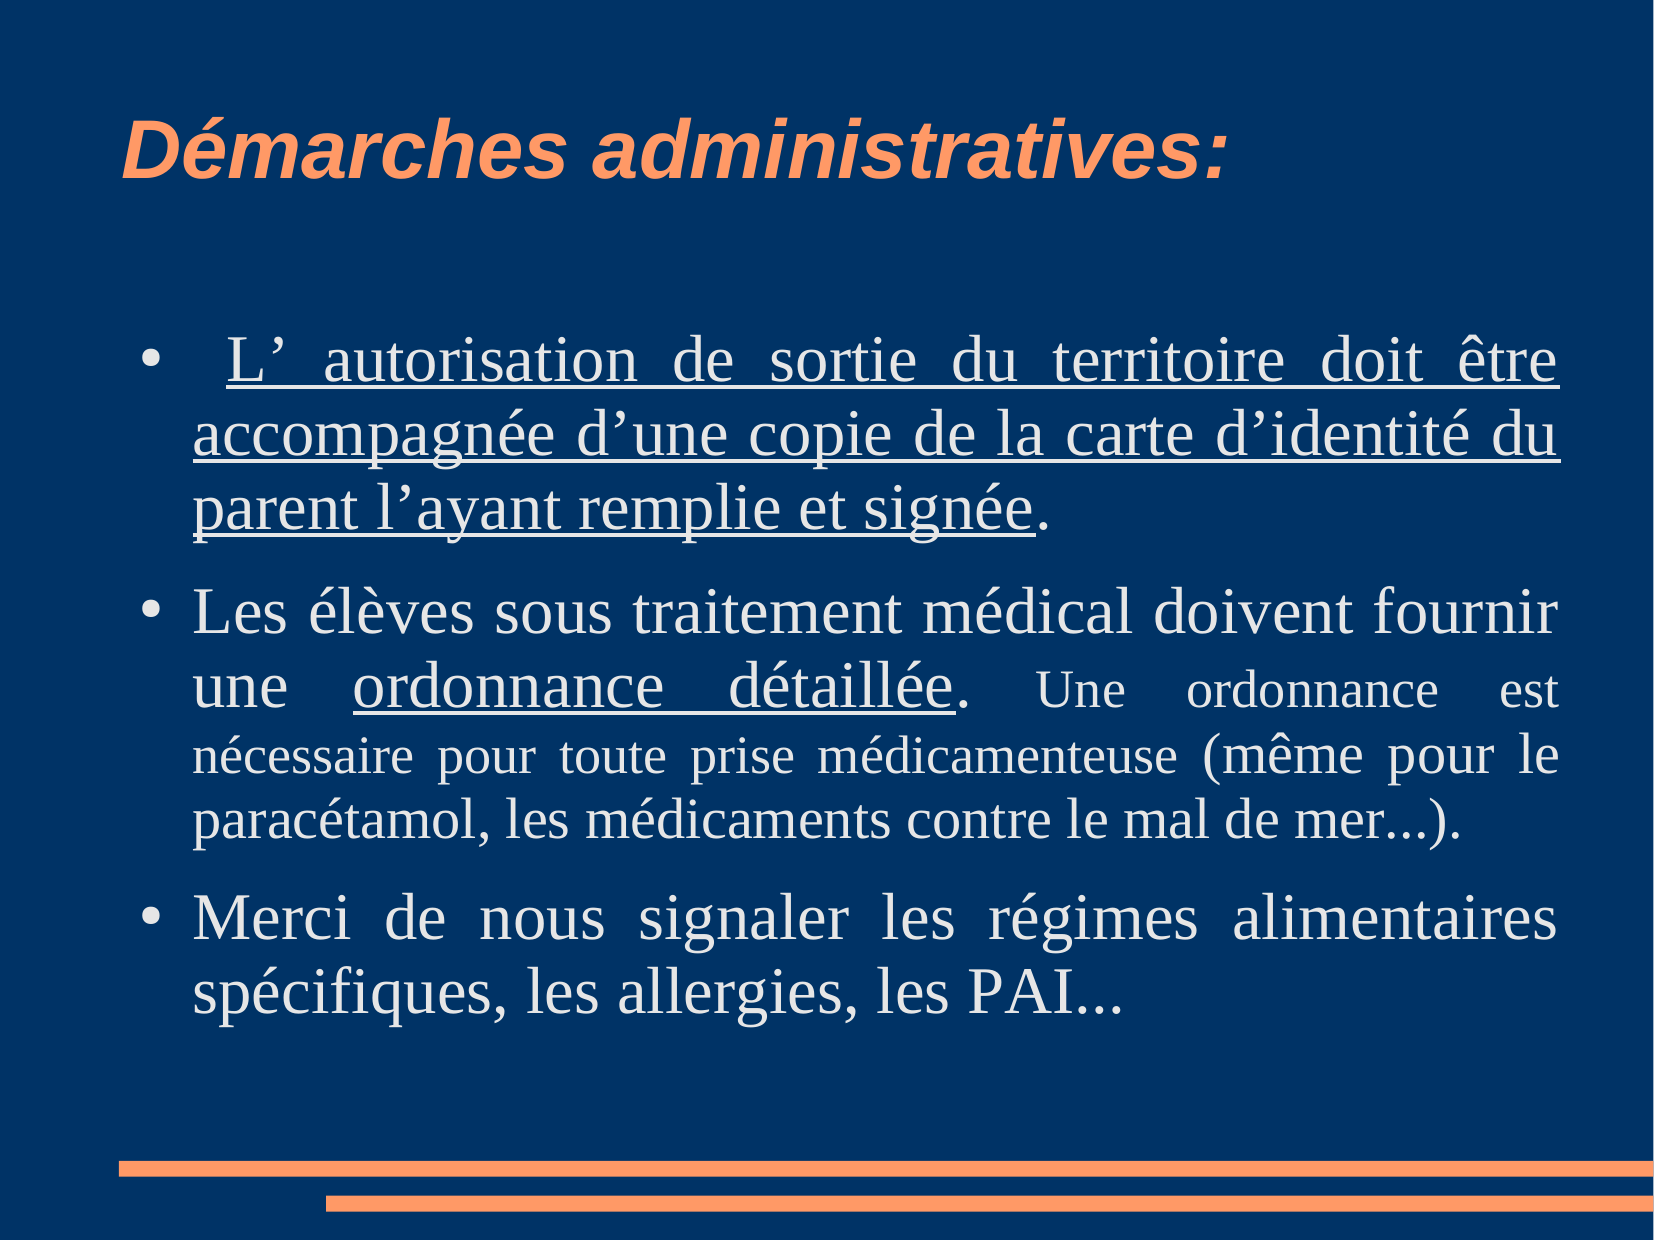

# Démarches administratives:
 L’ autorisation de sortie du territoire doit être accompagnée d’une copie de la carte d’identité du parent l’ayant remplie et signée.
Les élèves sous traitement médical doivent fournir une ordonnance détaillée. Une ordonnance est nécessaire pour toute prise médicamenteuse (même pour le paracétamol, les médicaments contre le mal de mer...).
Merci de nous signaler les régimes alimentaires spécifiques, les allergies, les PAI...